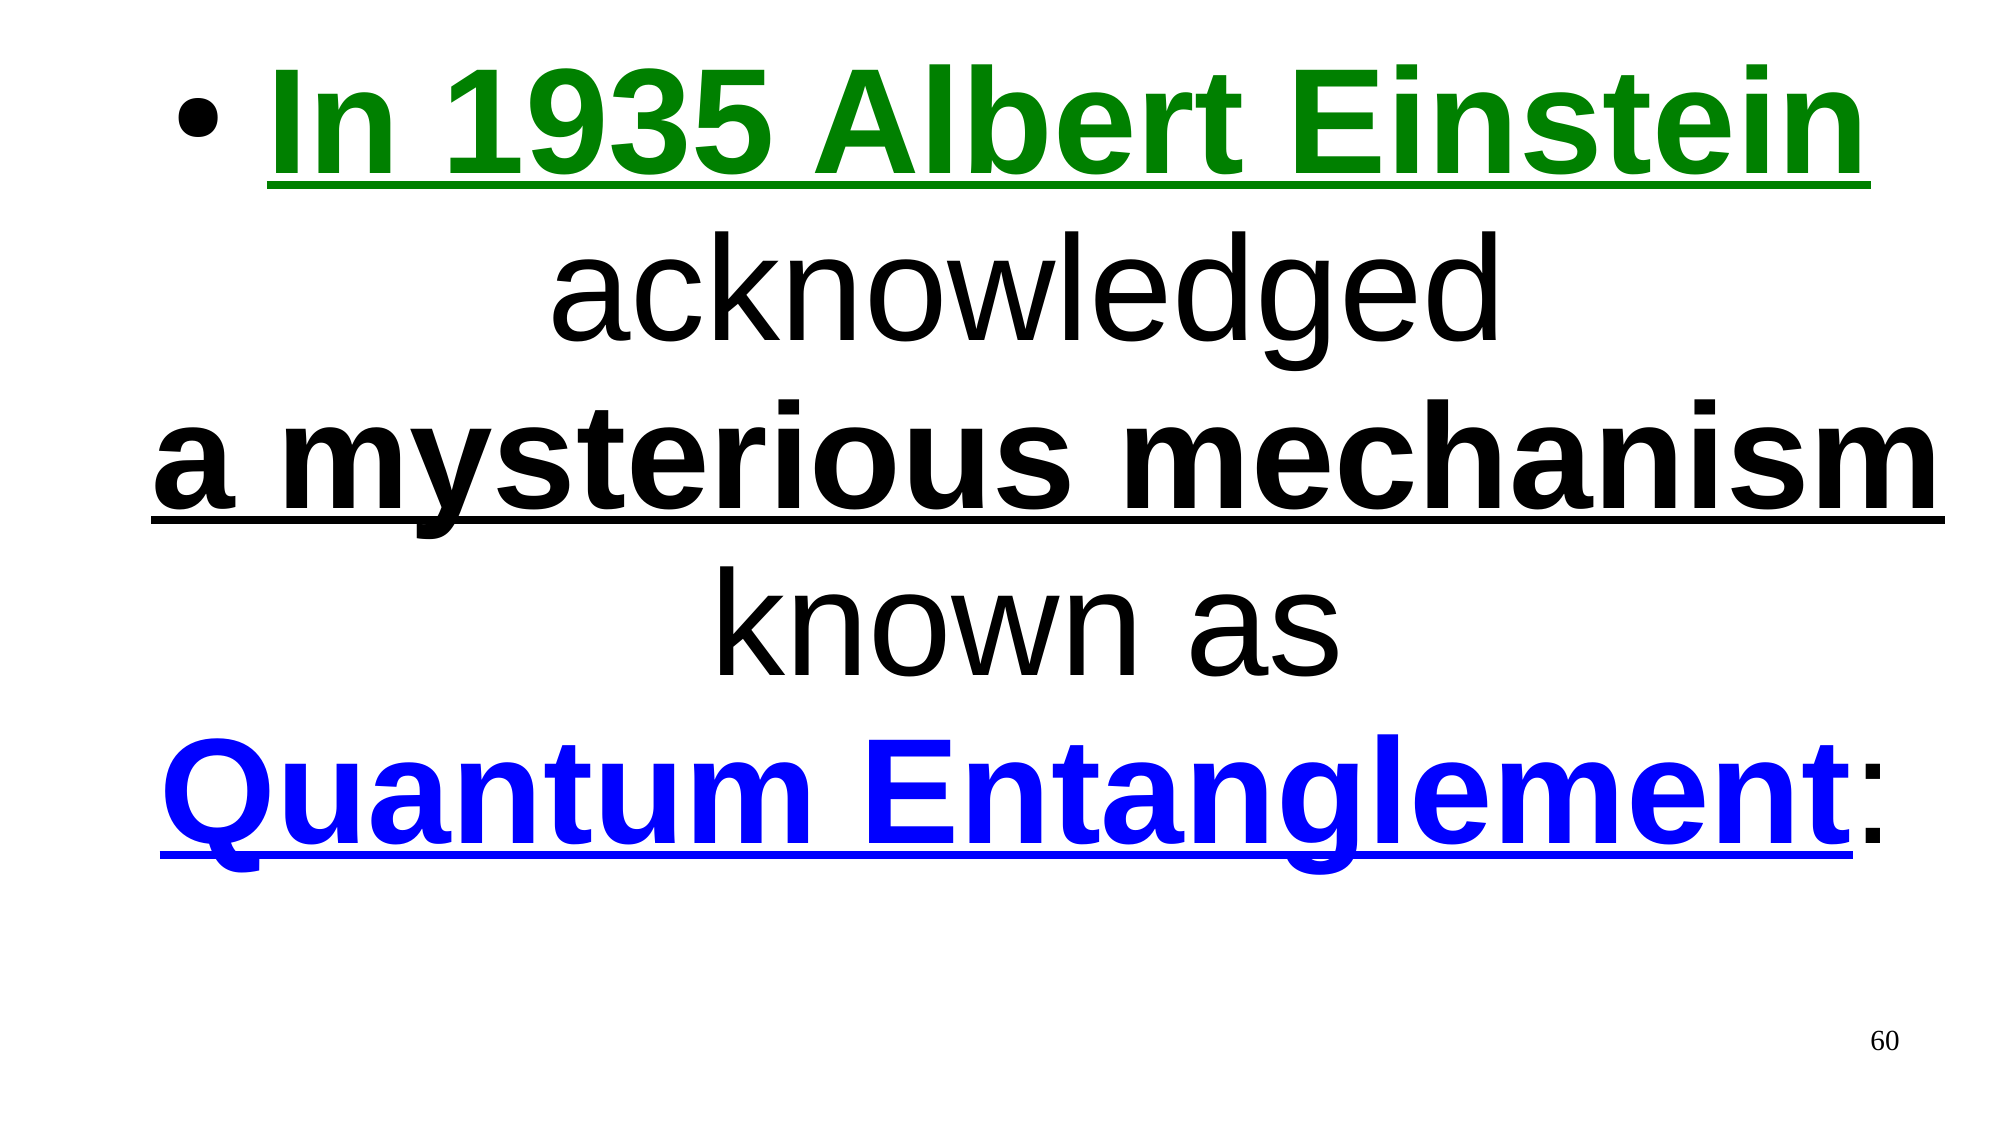

# In 1935 Albert Einstein acknowledged a mysterious mechanism known as Quantum Entanglement:
60